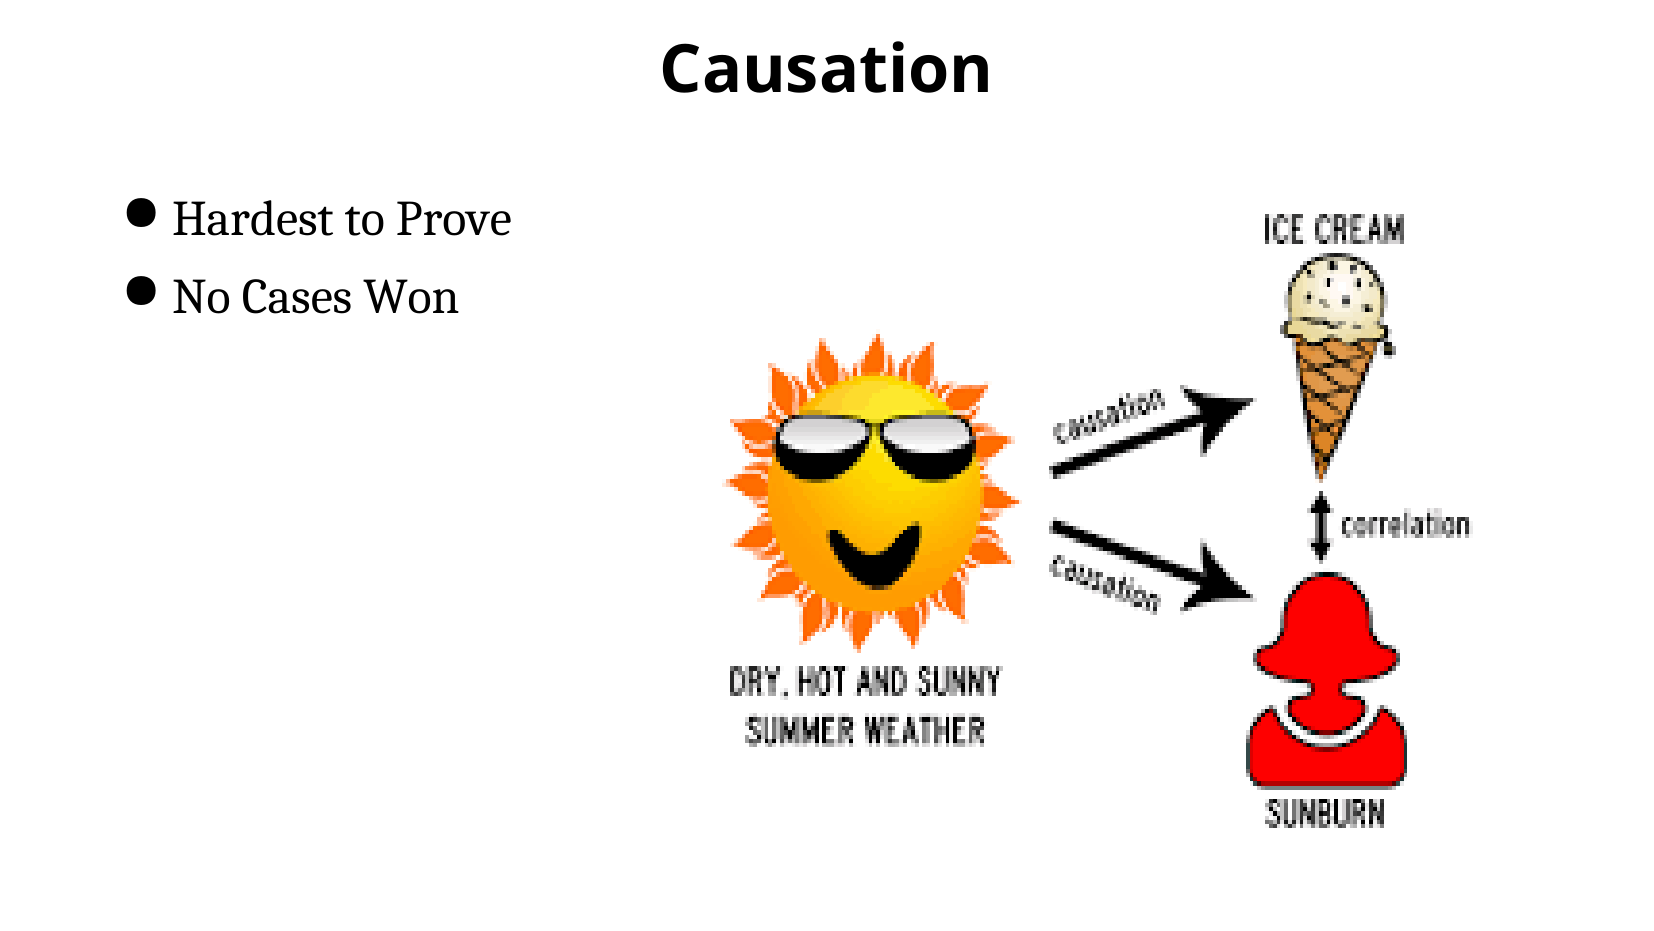

# Causation
 Hardest to Prove
 No Cases Won